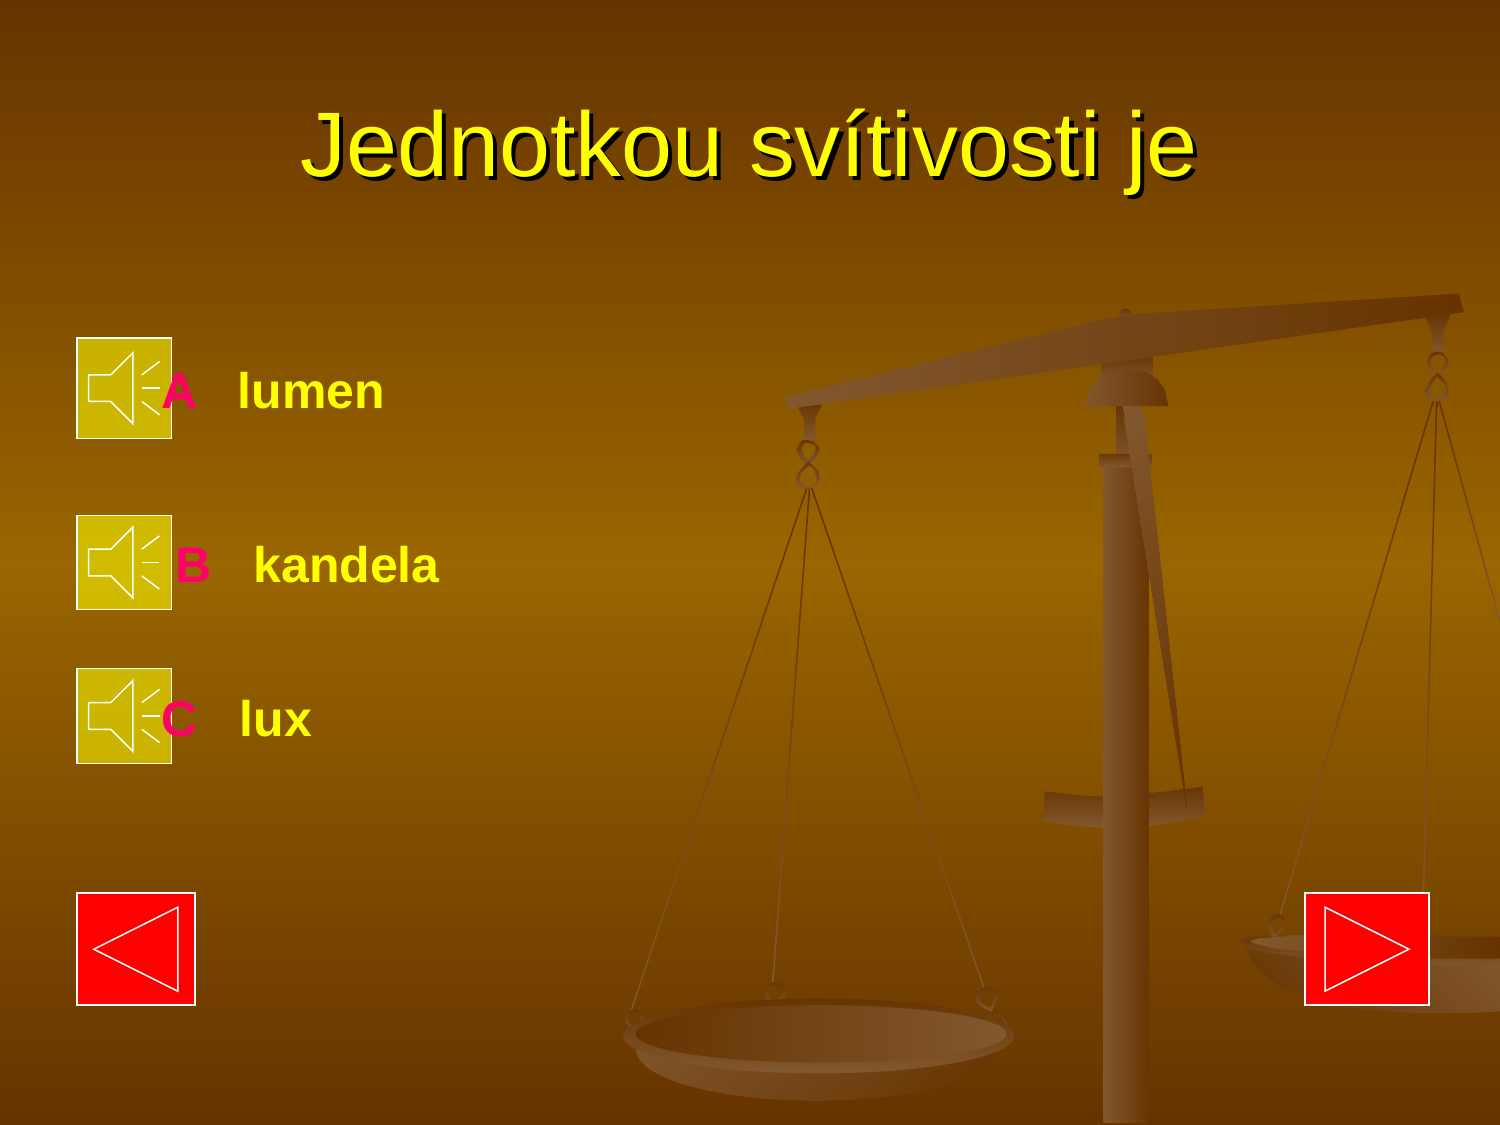

# Jednotkou svítivosti je
 A lumen
 B kandela
 C lux